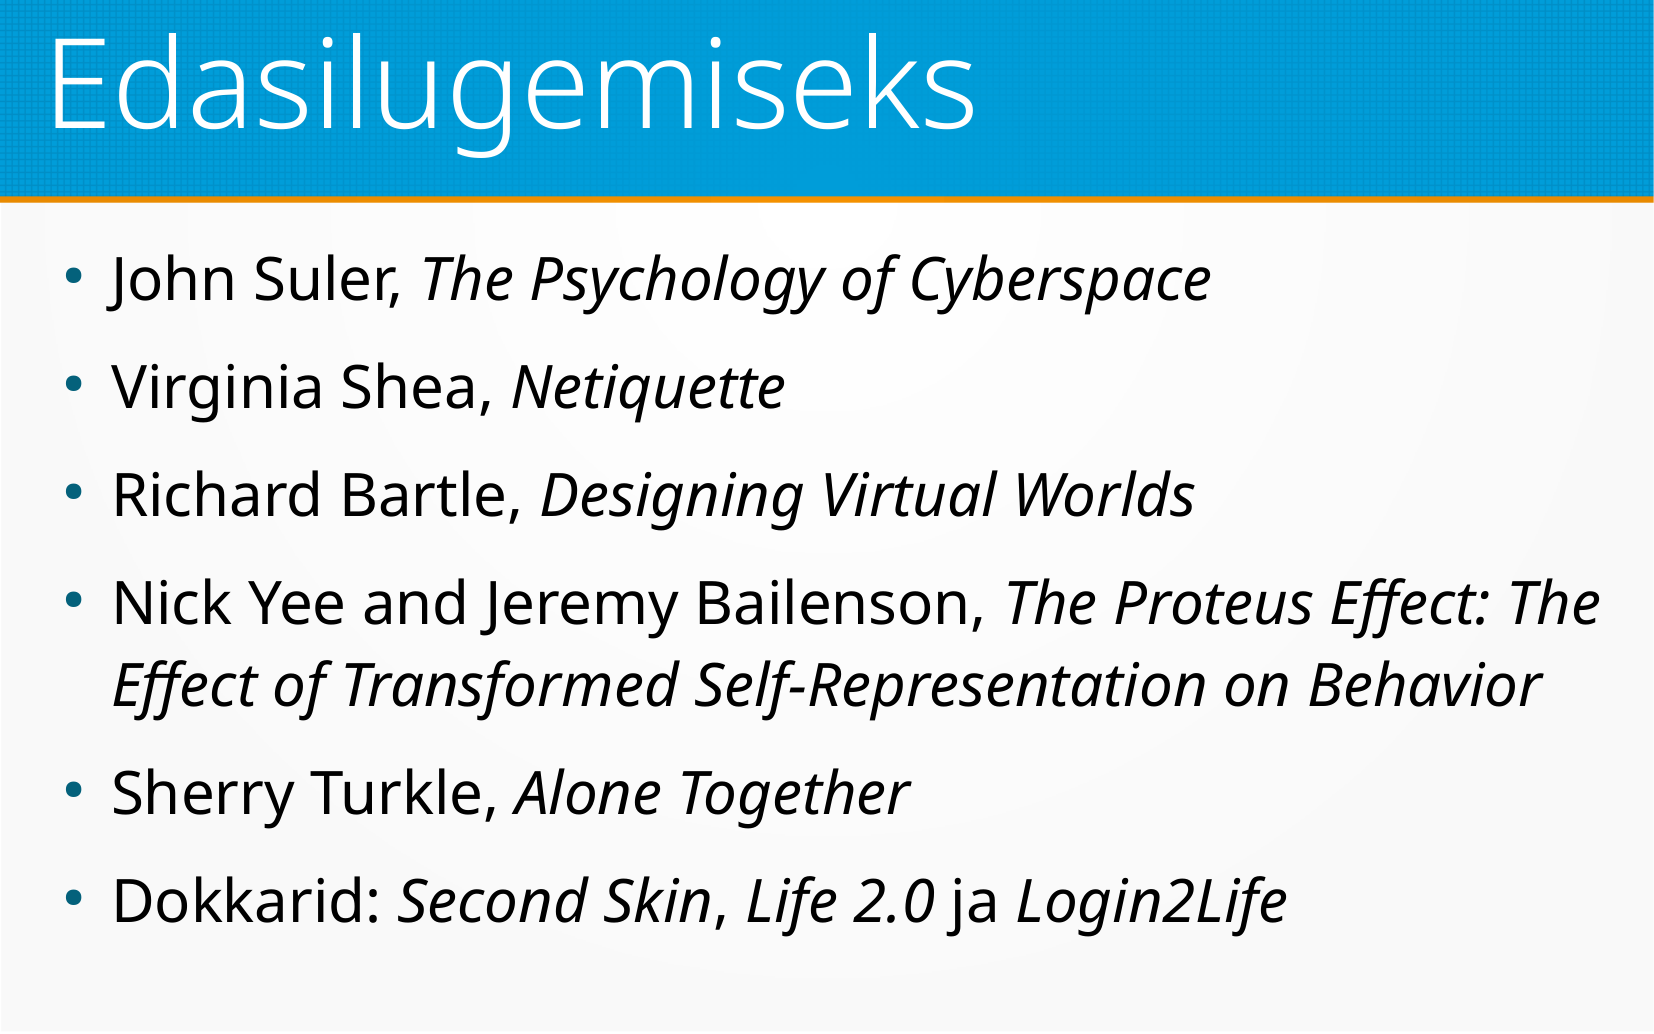

# Edasilugemiseks
John Suler, The Psychology of Cyberspace
Virginia Shea, Netiquette
Richard Bartle, Designing Virtual Worlds
Nick Yee and Jeremy Bailenson, The Proteus Effect: The Effect of Transformed Self-Representation on Behavior
Sherry Turkle, Alone Together
Dokkarid: Second Skin, Life 2.0 ja Login2Life